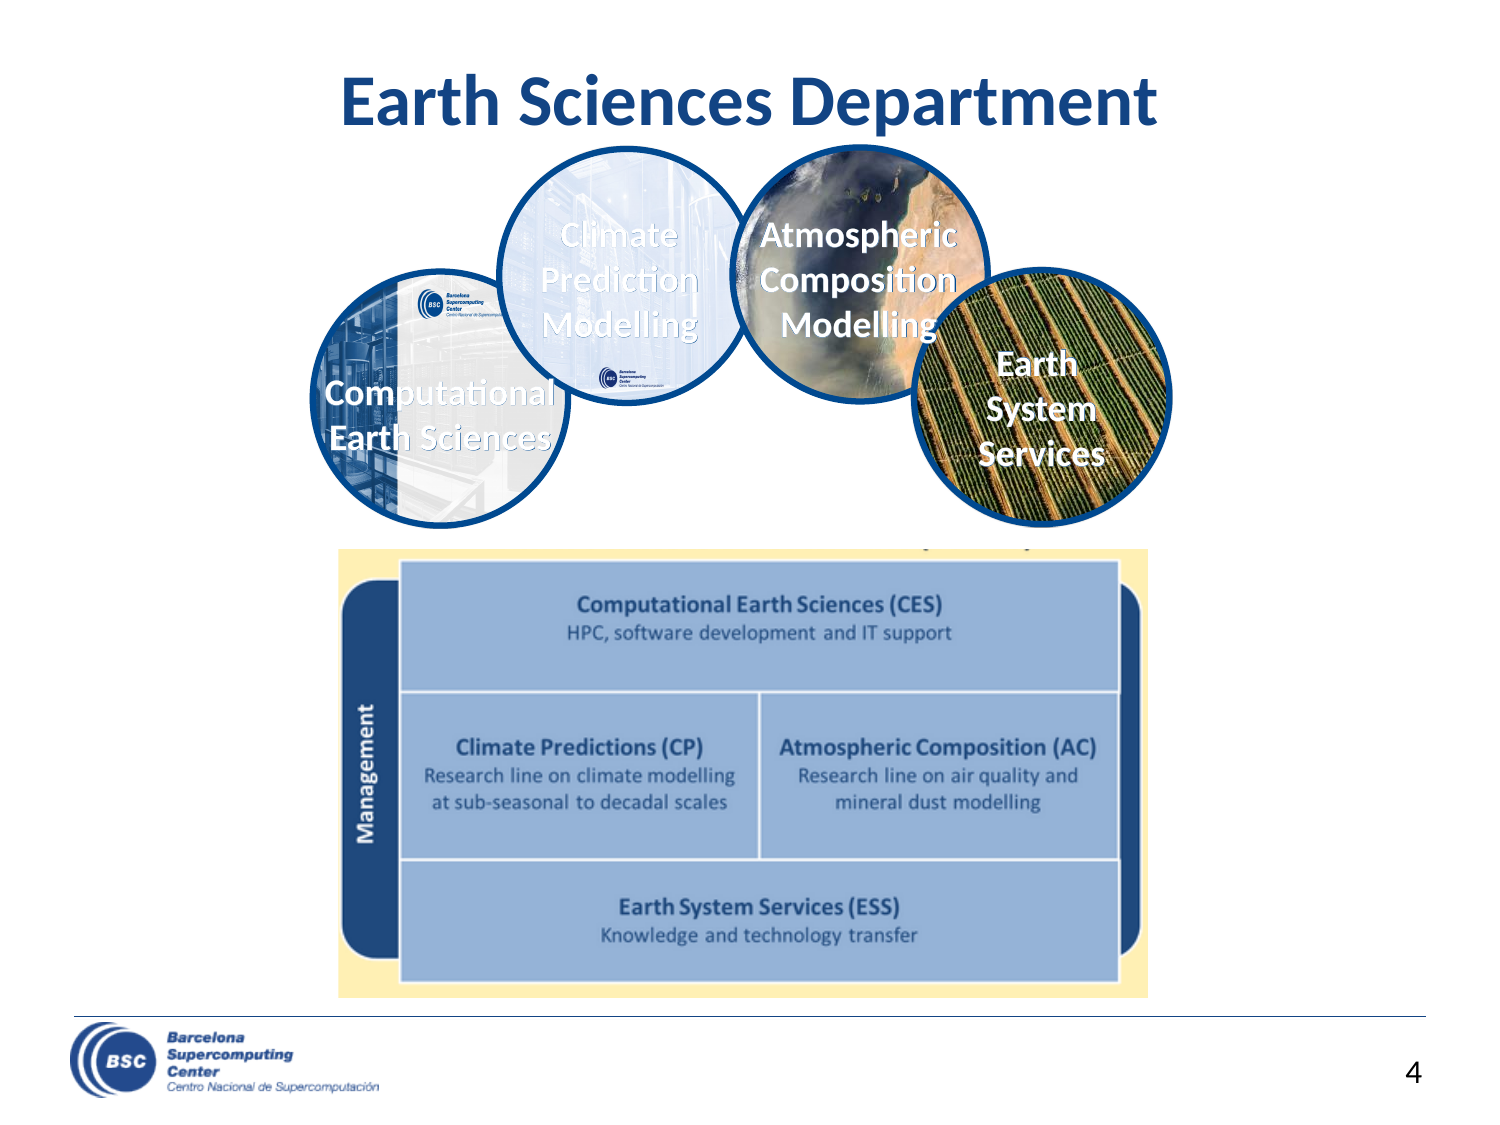

Earth Sciences Department
Climate Prediction
Modelling
Atmospheric Composition
Modelling
Earth System Services
Computational Earth Sciences